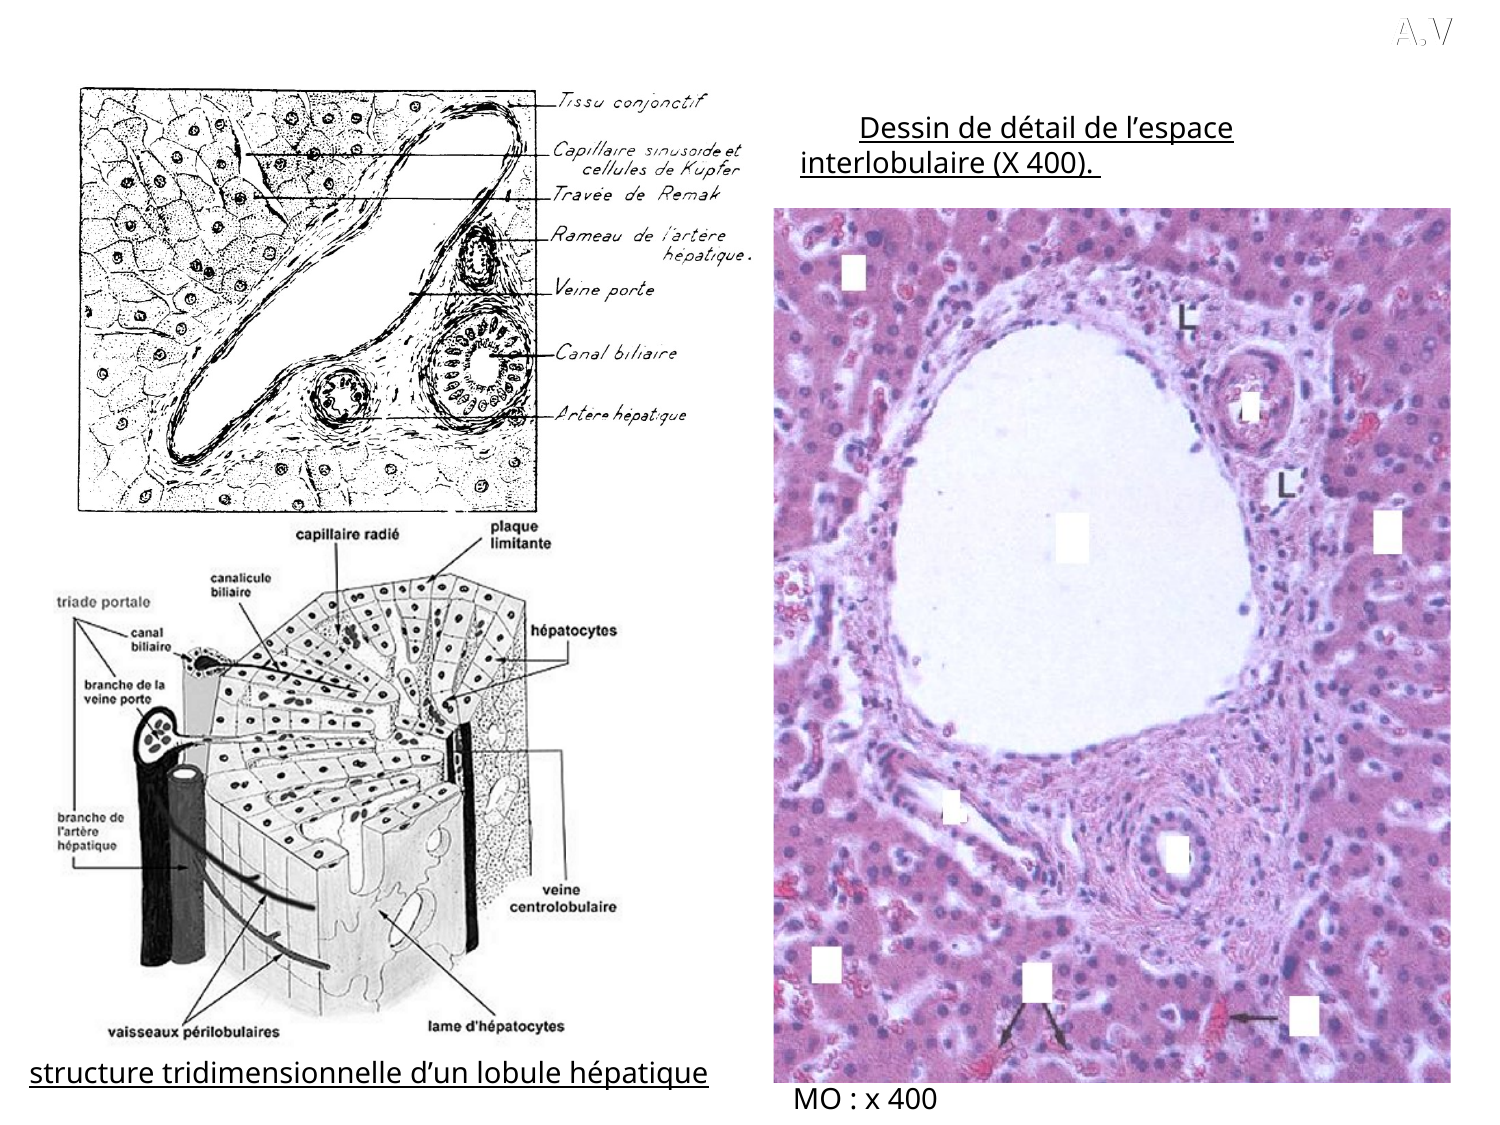

A.V
Dessin de détail de l’espace interlobulaire (X 400).
structure tridimensionnelle d’un lobule hépatique
MO : x 400